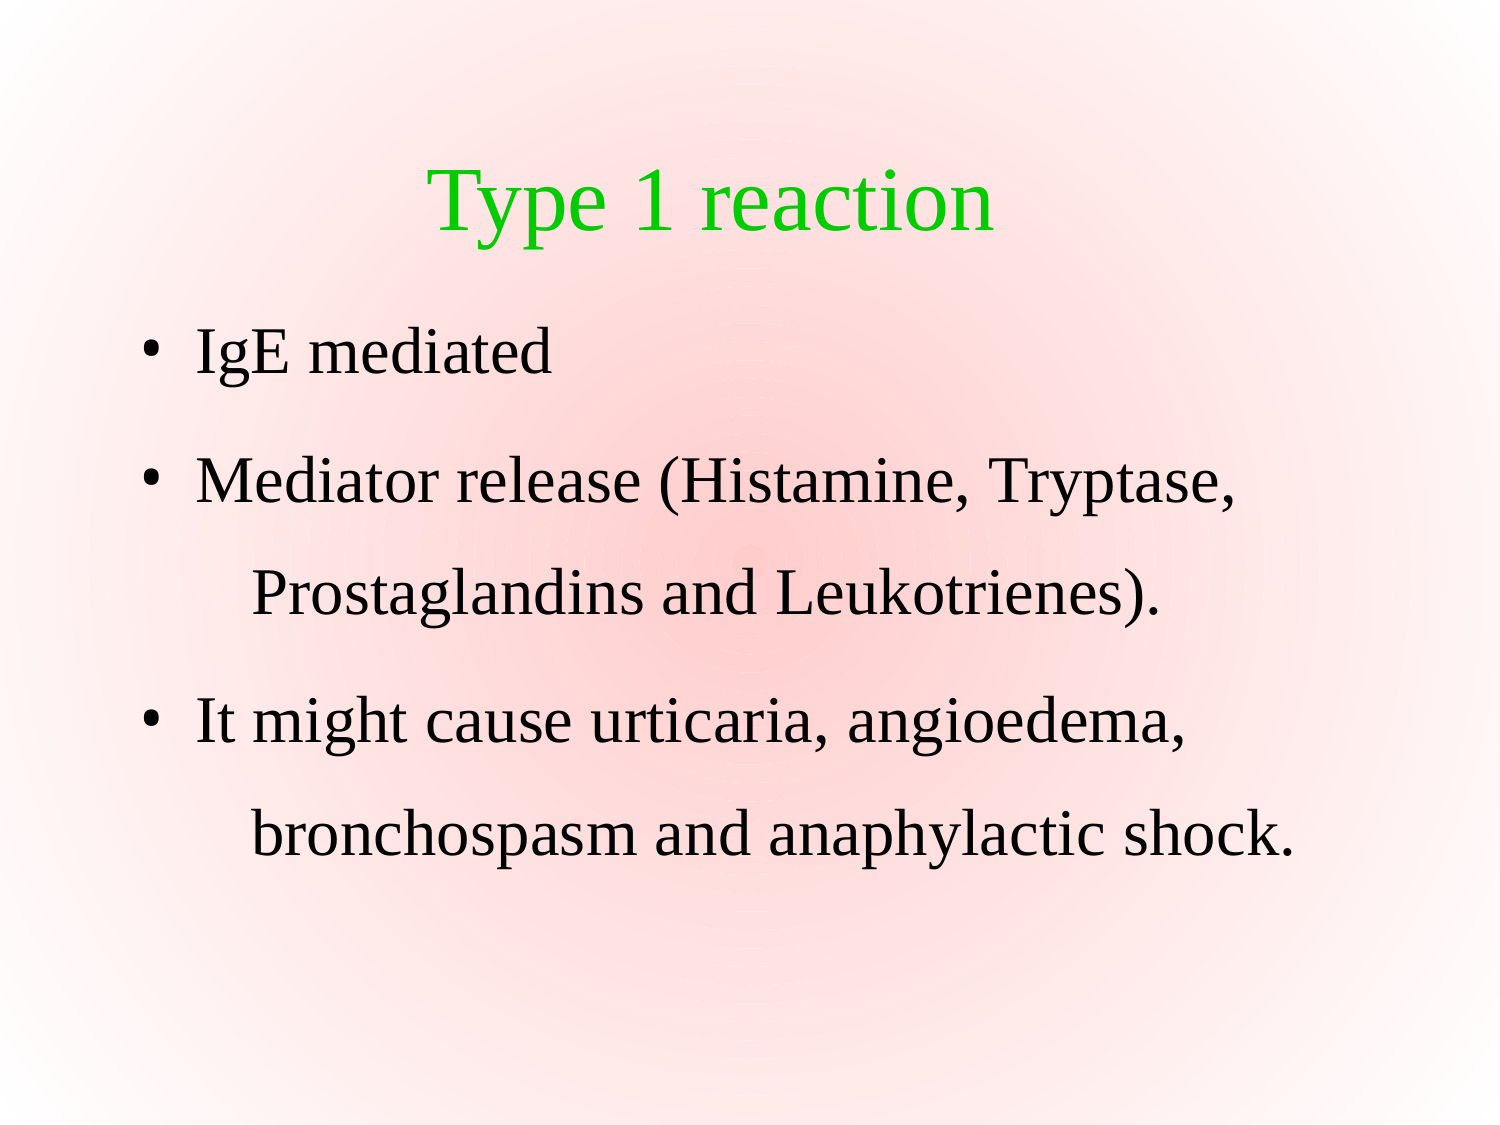

# Type 1 reaction
IgE mediated
Mediator release (Histamine, Tryptase, Prostaglandins and Leukotrienes).
It might cause urticaria, angioedema, bronchospasm and anaphylactic shock.